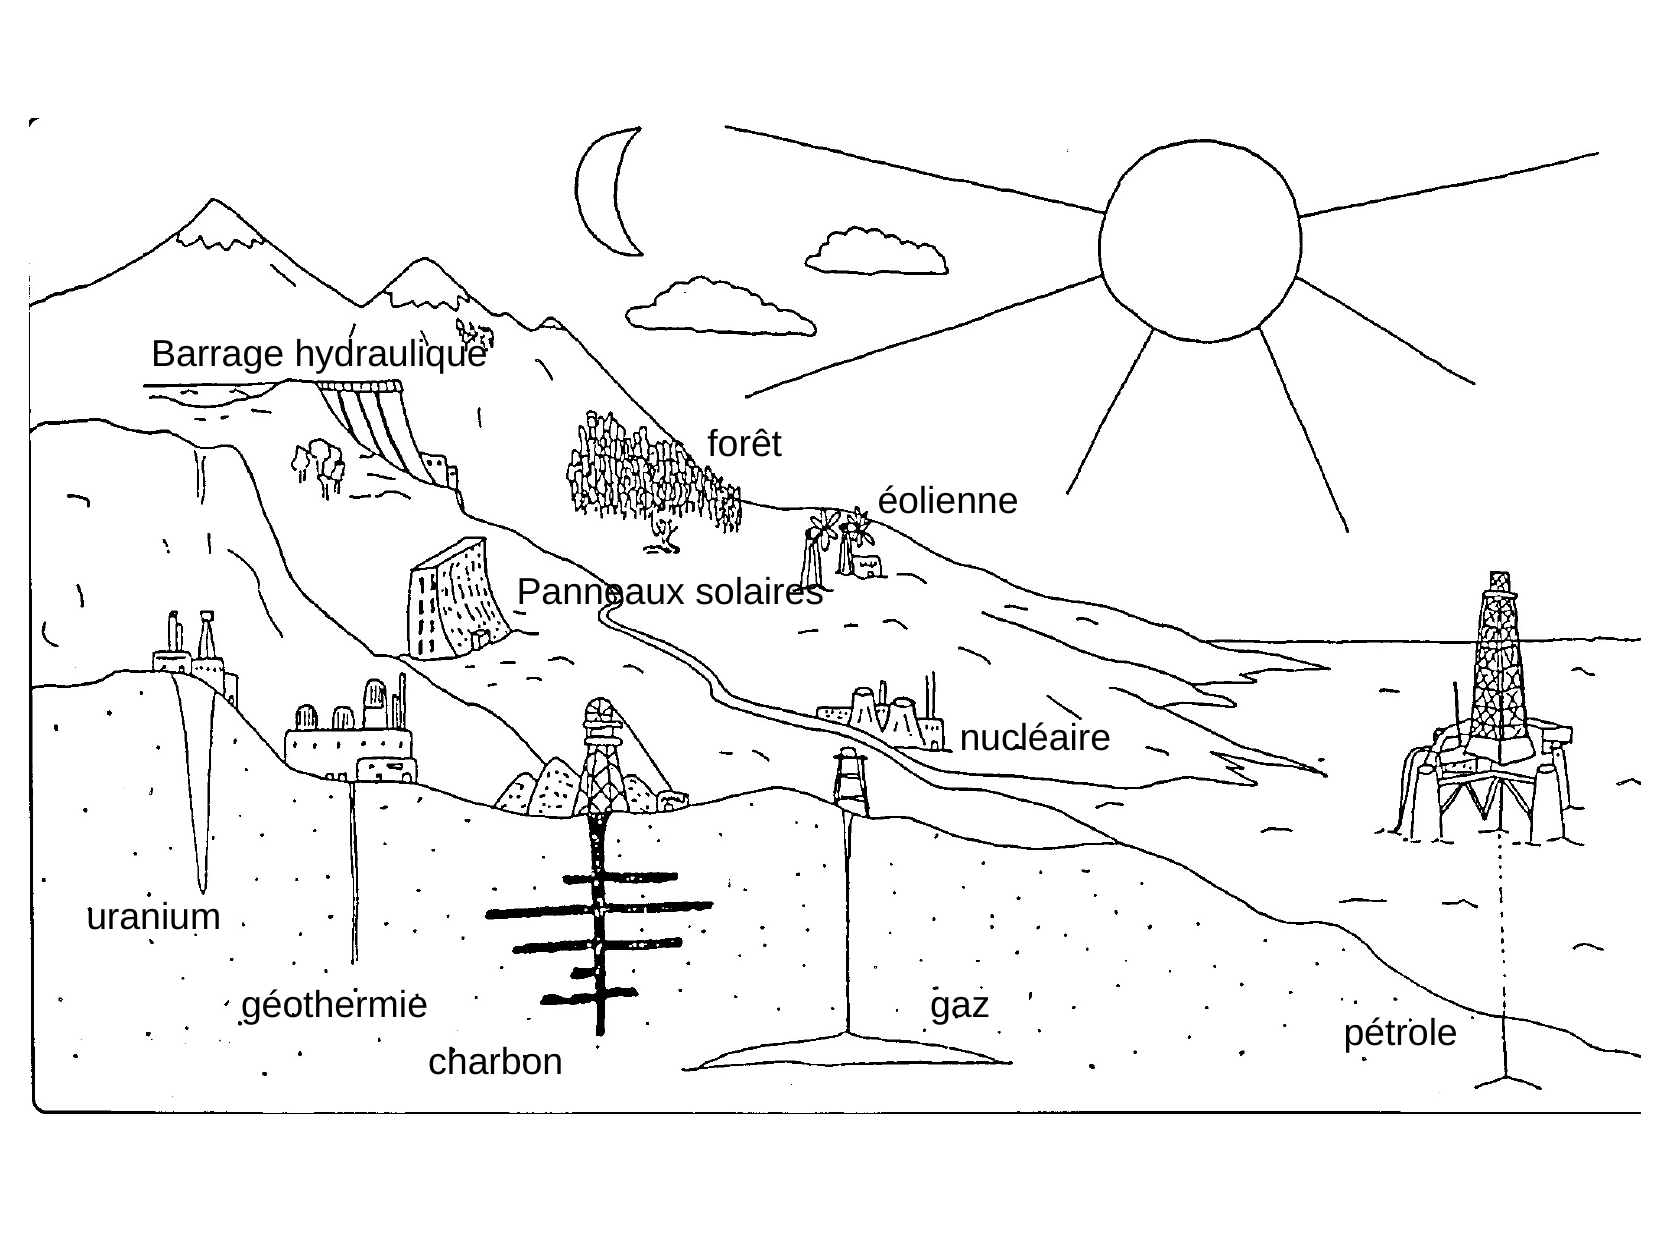

Barrage hydraulique
forêt
éolienne
Panneaux solaires
nucléaire
uranium
géothermie
gaz
pétrole
charbon